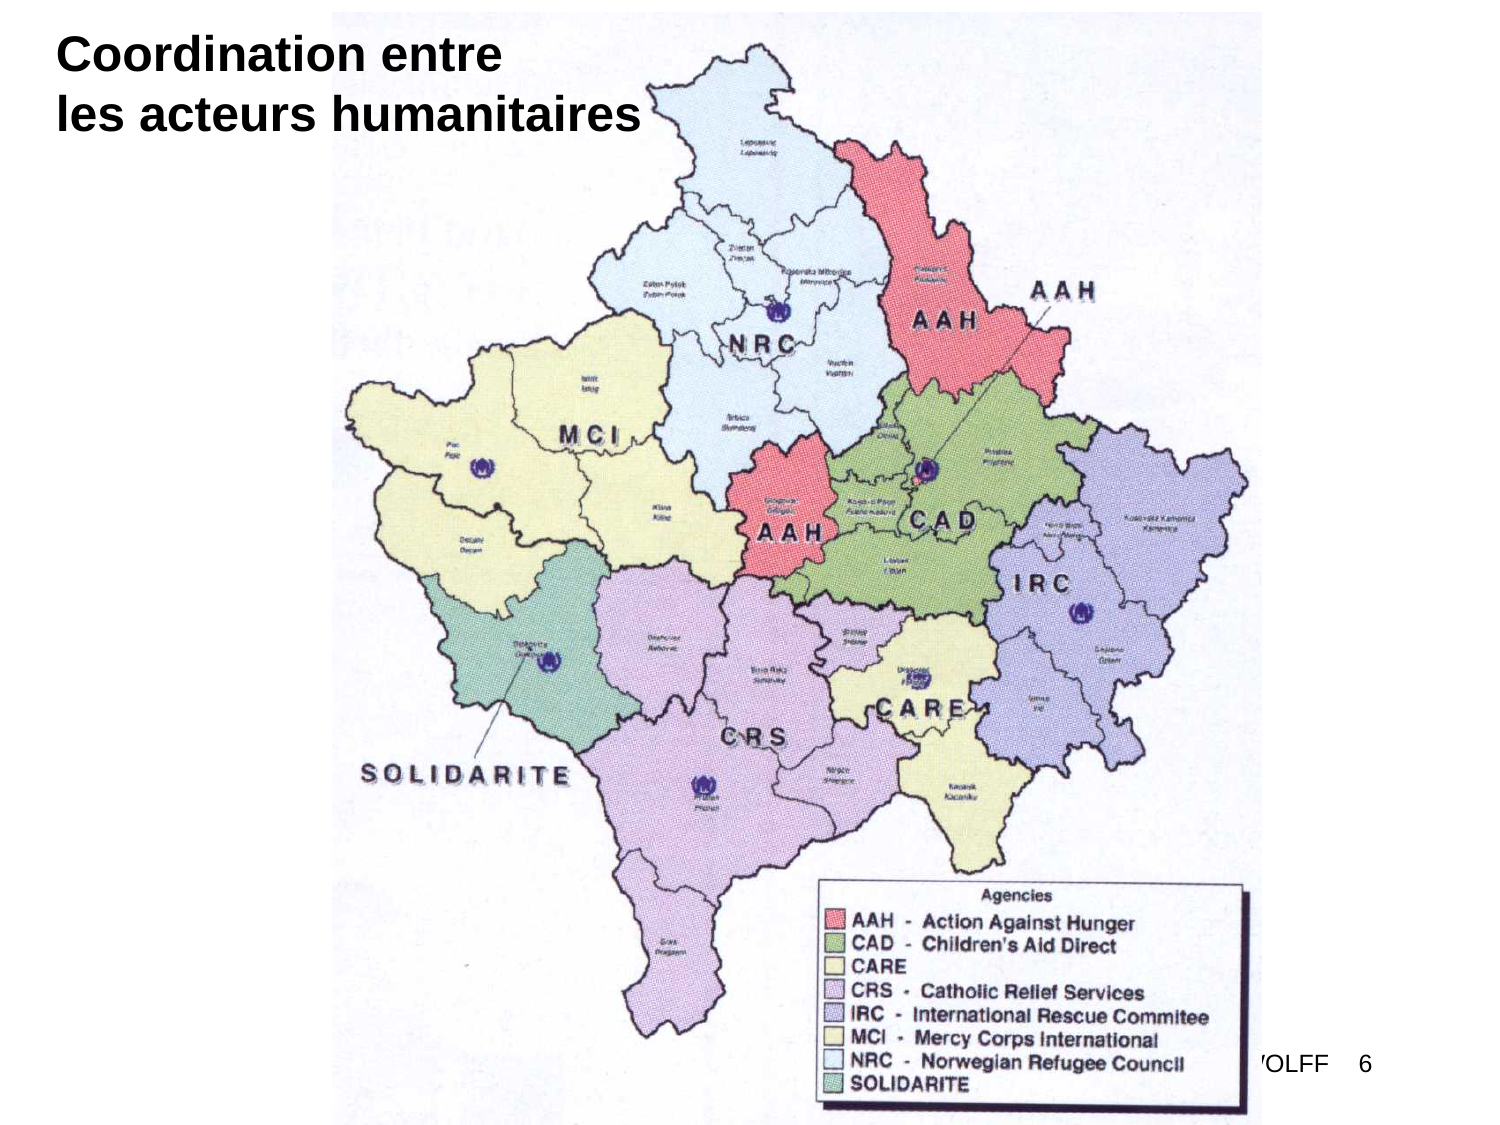

# Coordination entre les acteurs humanitaires
GEOG-F-302 - Système d'Information Géographique - Eléonore WOLFF